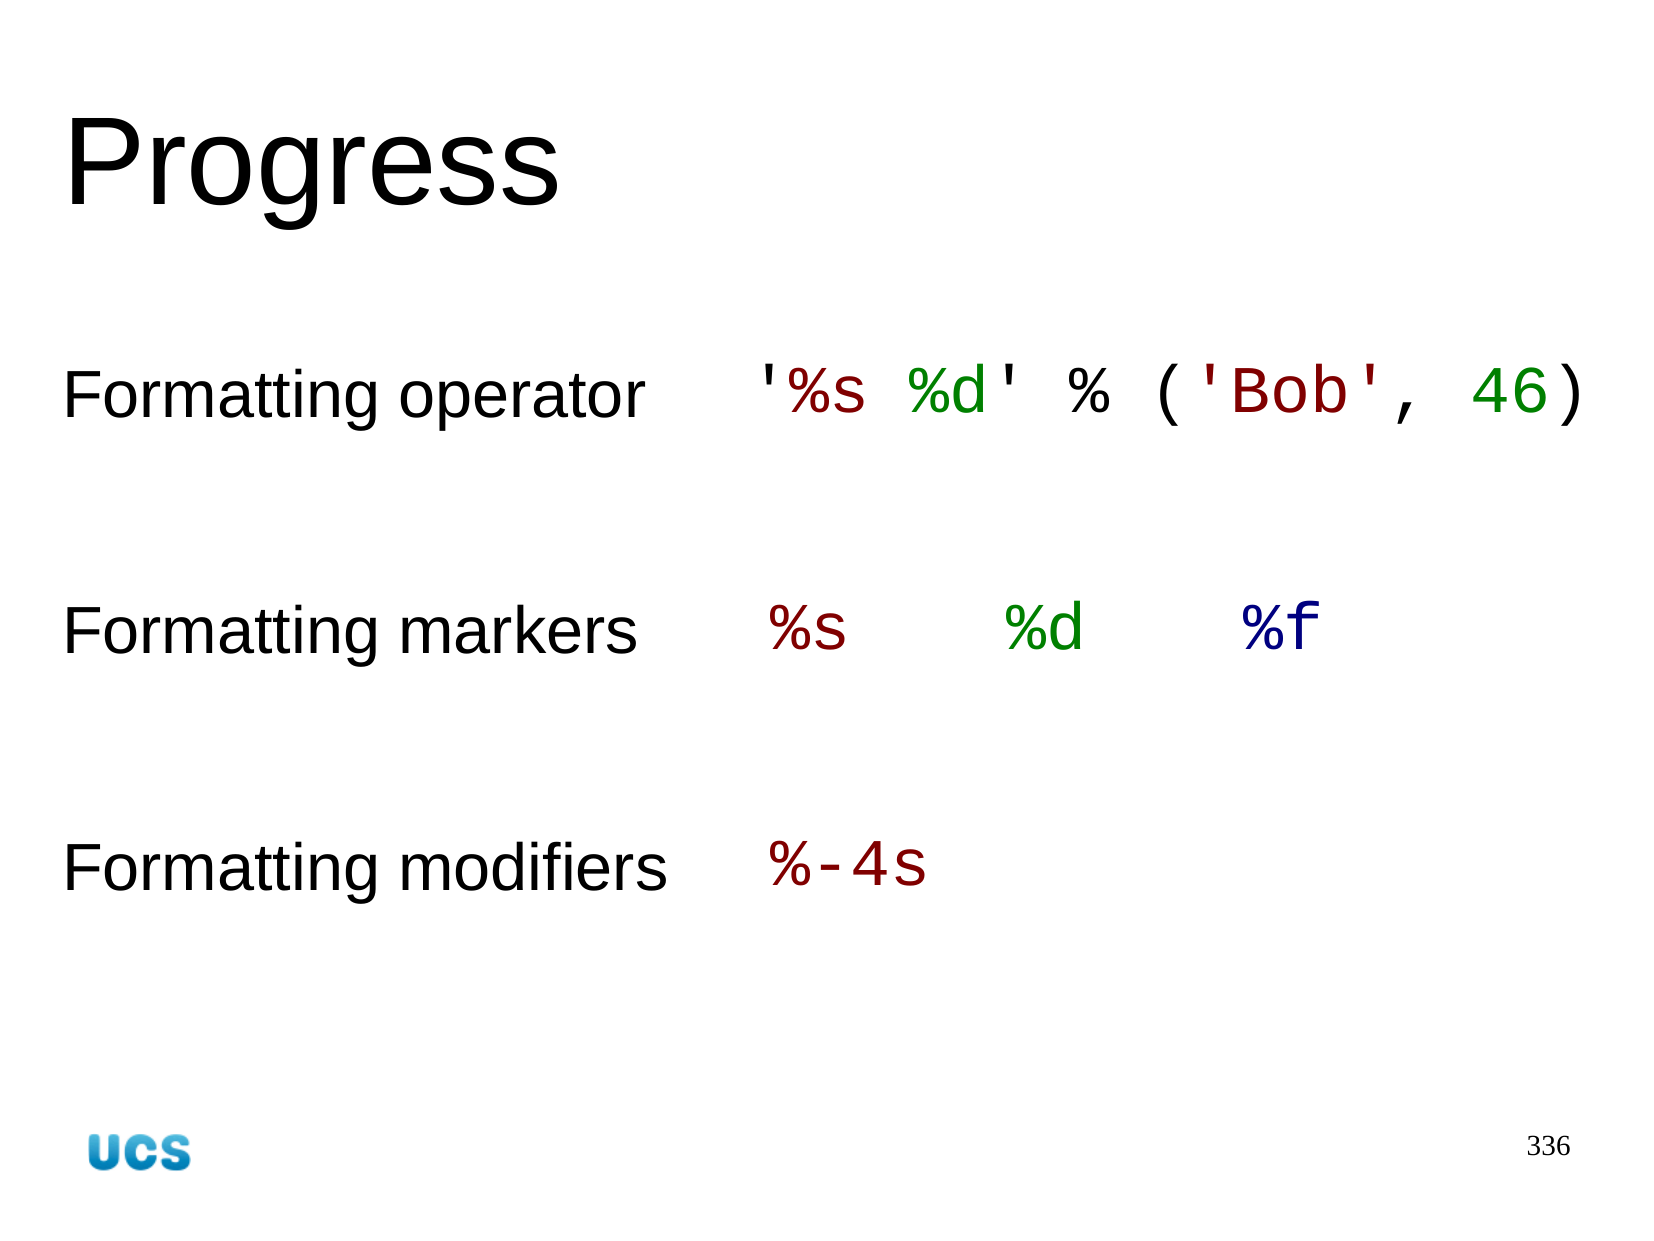

Progress
Formatting operator
'%s %d' % ('Bob', 46)
Formatting markers
%s
%d
%f
Formatting modifiers
%-4s
336